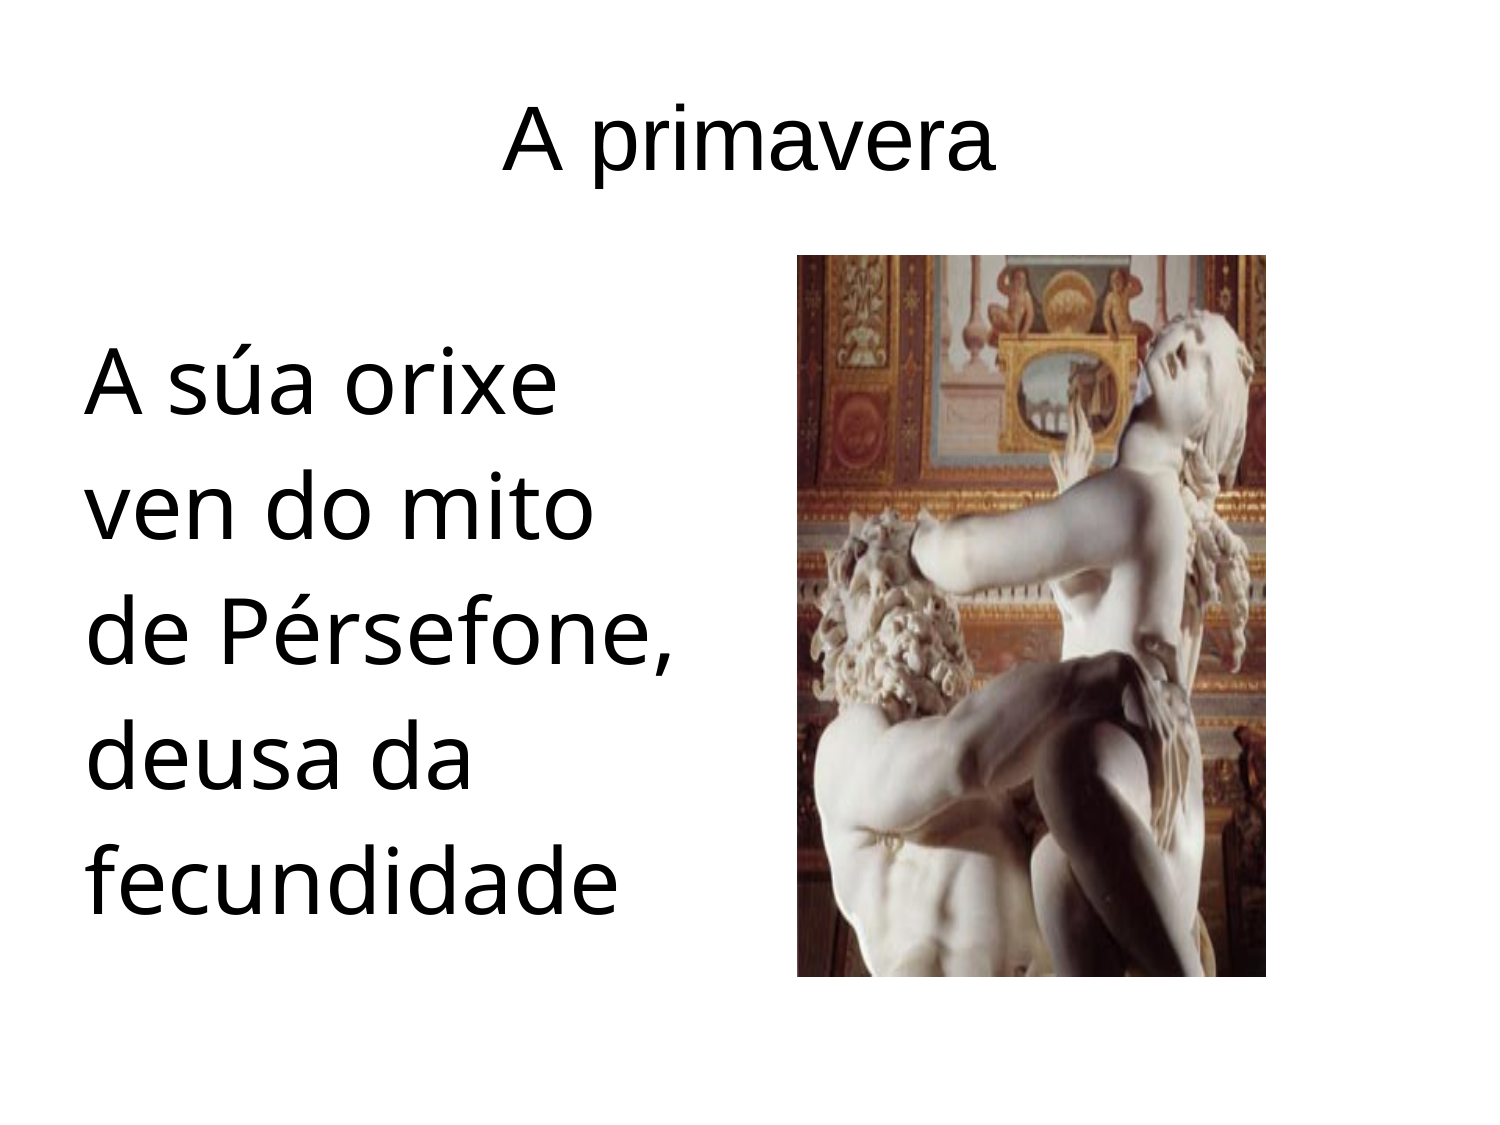

# A primavera
A súa orixe ven do mito de Pérsefone, deusa da fecundidade